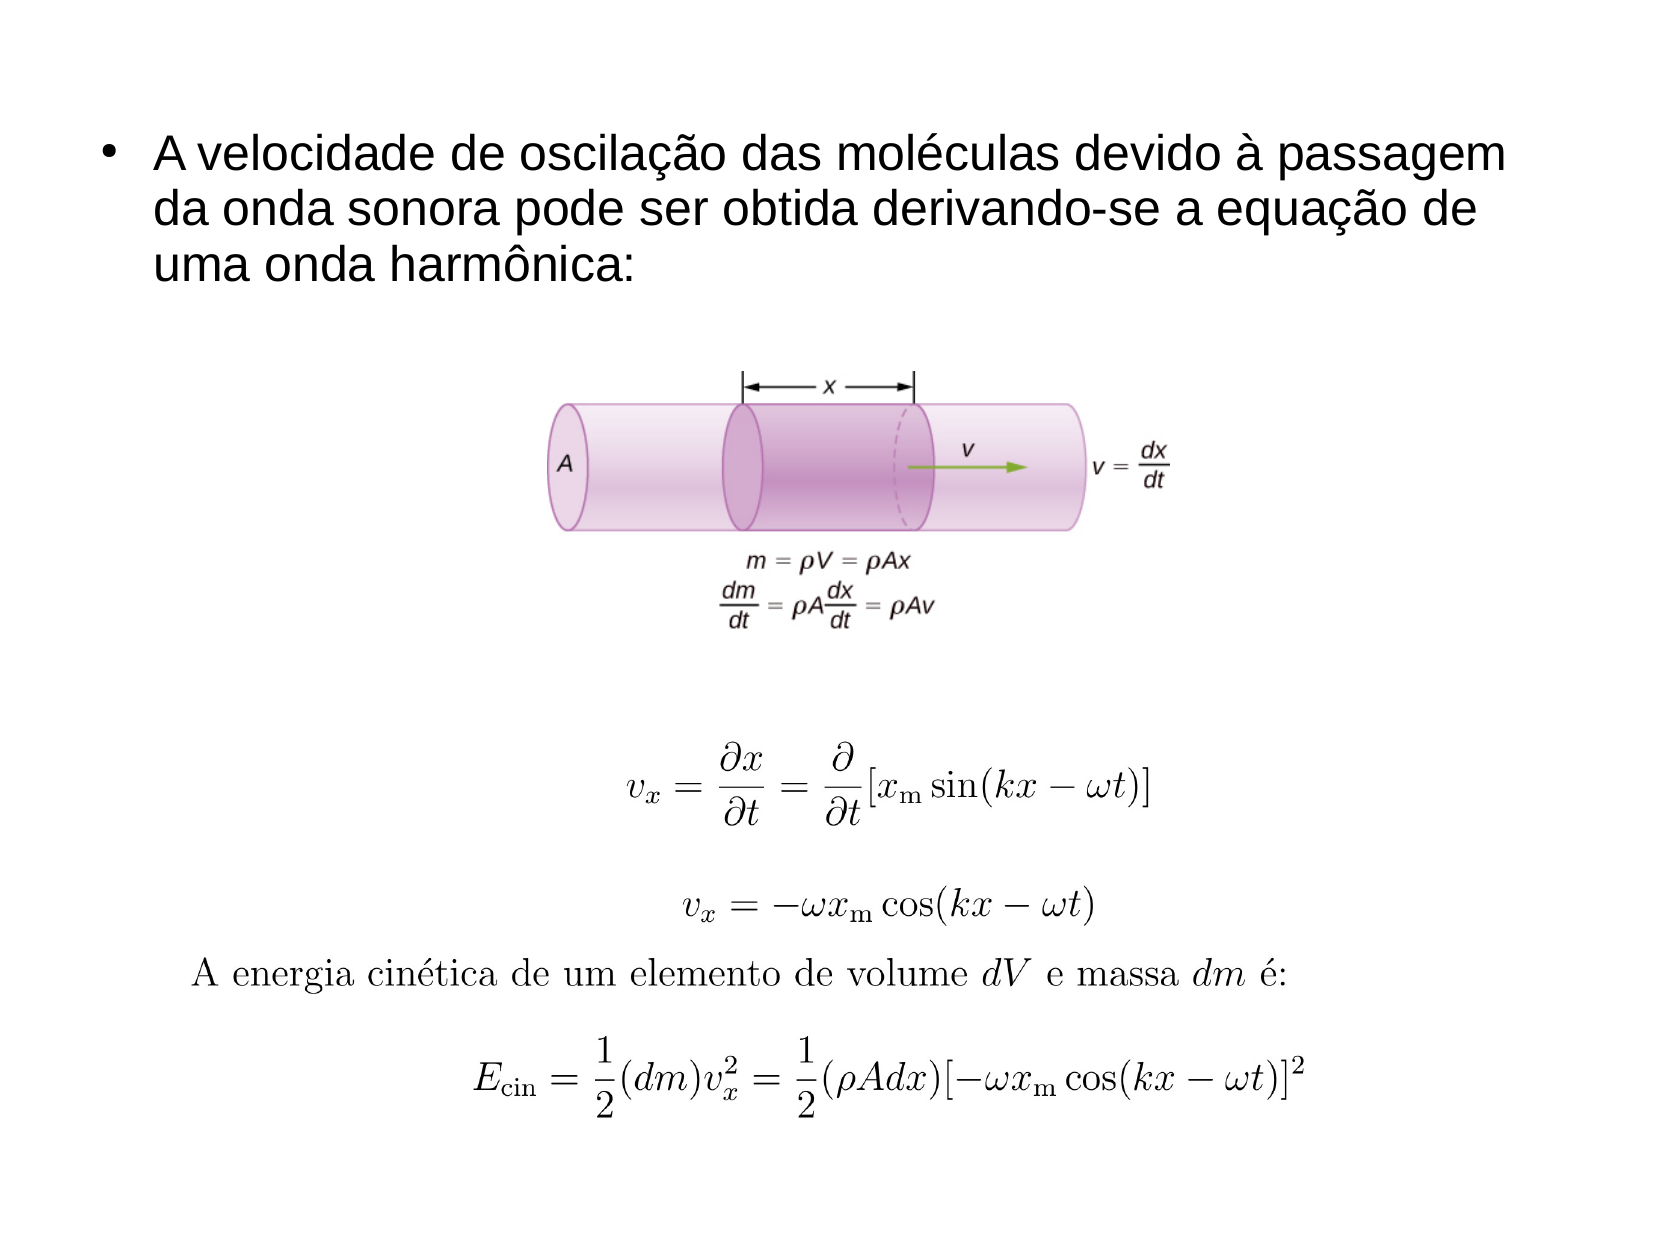

#
A velocidade de oscilação das moléculas devido à passagem da onda sonora pode ser obtida derivando-se a equação de uma onda harmônica: